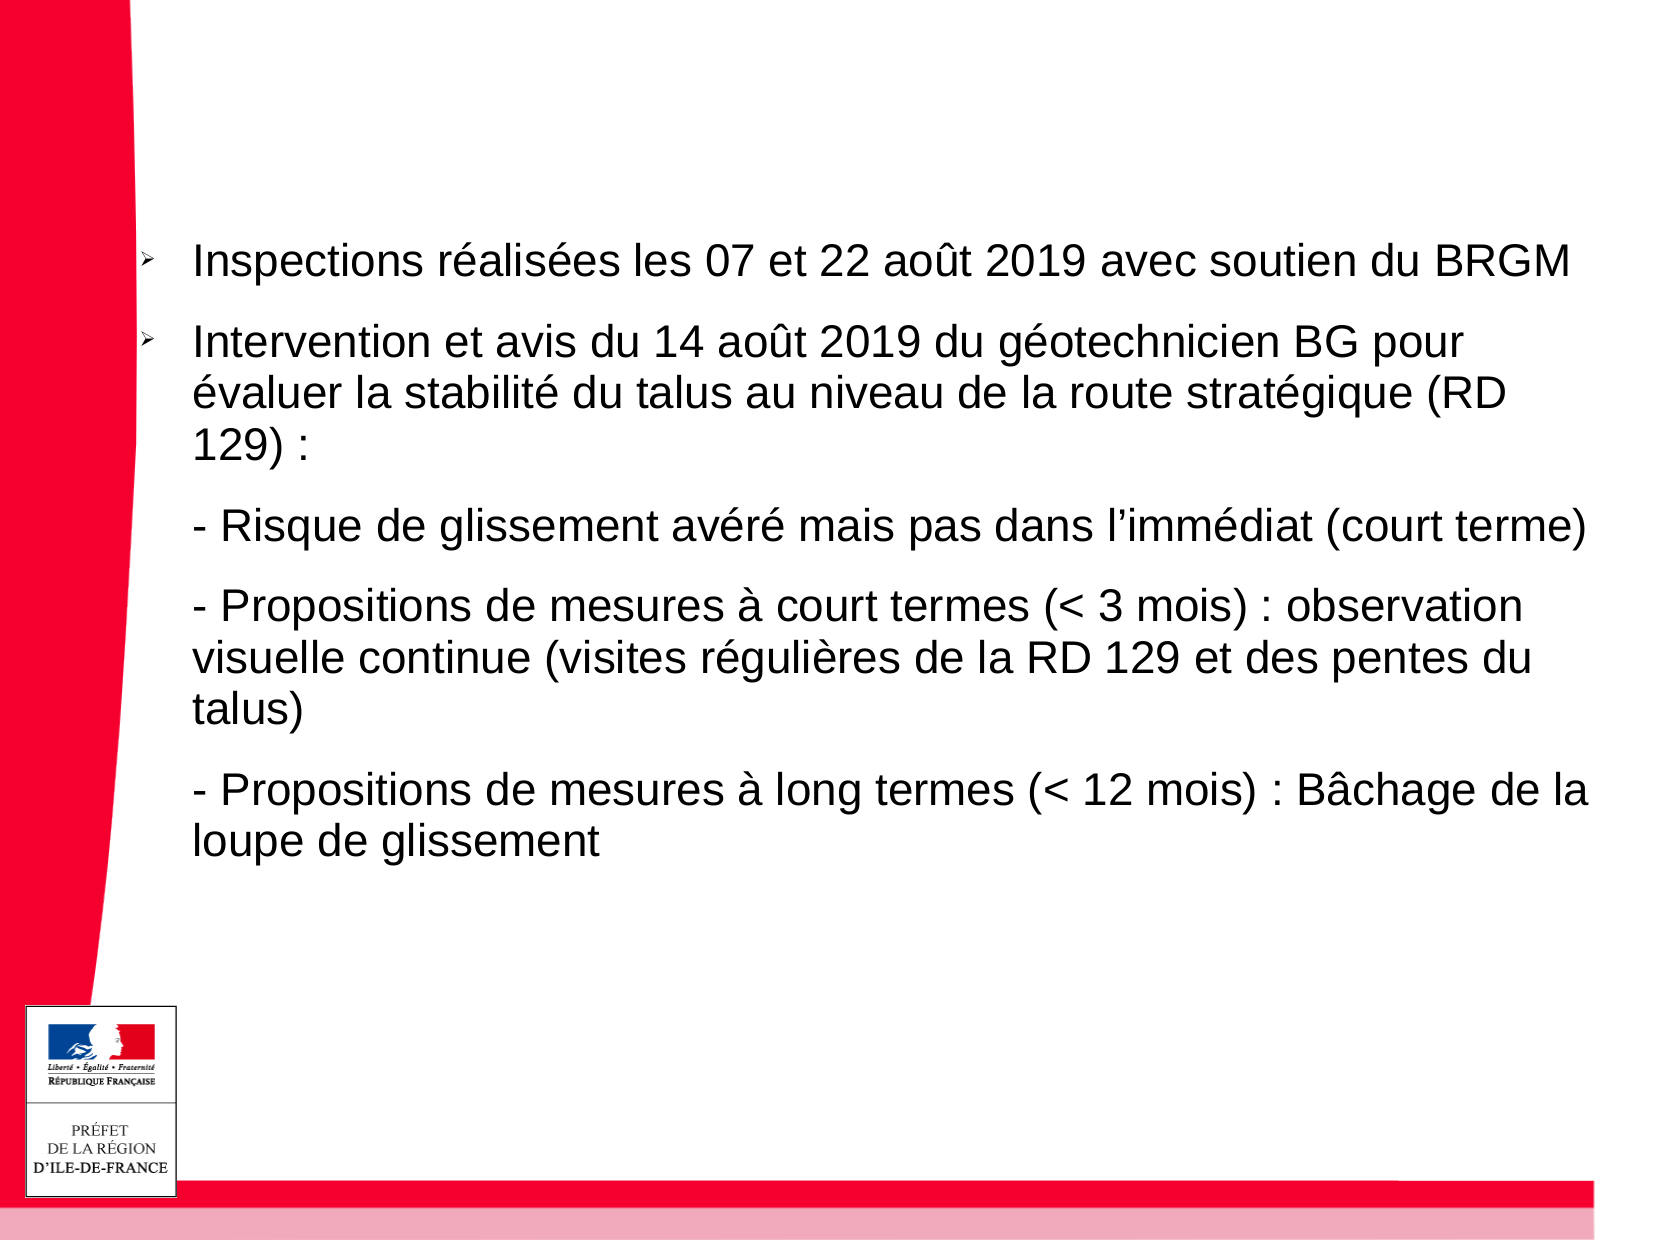

# Inspections réalisées les 07 et 22 août 2019 avec soutien du BRGM
Intervention et avis du 14 août 2019 du géotechnicien BG pour évaluer la stabilité du talus au niveau de la route stratégique (RD 129) :
- Risque de glissement avéré mais pas dans l’immédiat (court terme)
- Propositions de mesures à court termes (< 3 mois) : observation visuelle continue (visites régulières de la RD 129 et des pentes du talus)
- Propositions de mesures à long termes (< 12 mois) : Bâchage de la loupe de glissement